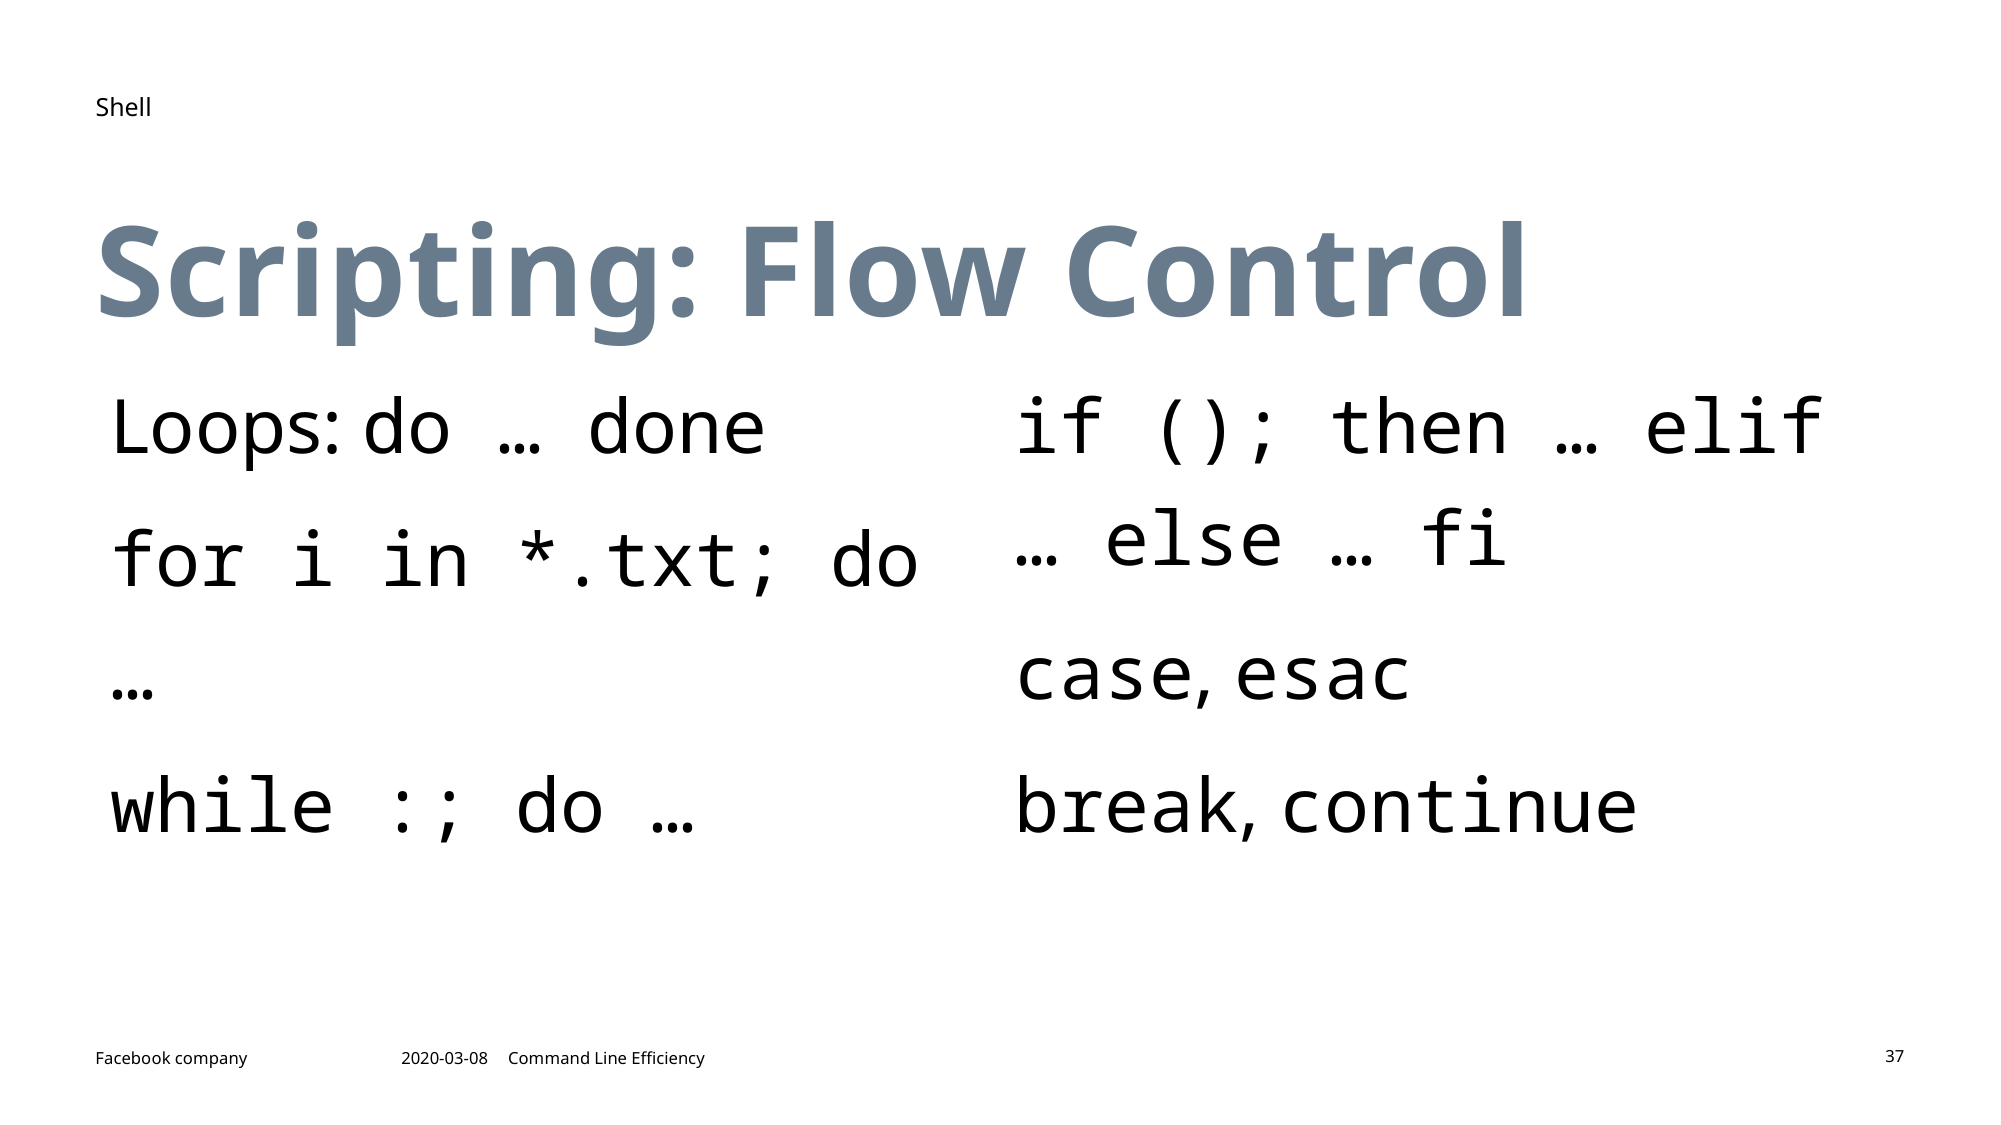

Shell
# Scripting: Flow Control
| Loops: do … done for i in \*.txt; do … while :; do … | if (); then … elif … else … fi case, esac break, continue |
| --- | --- |
2020-03-08
Command Line Efficiency